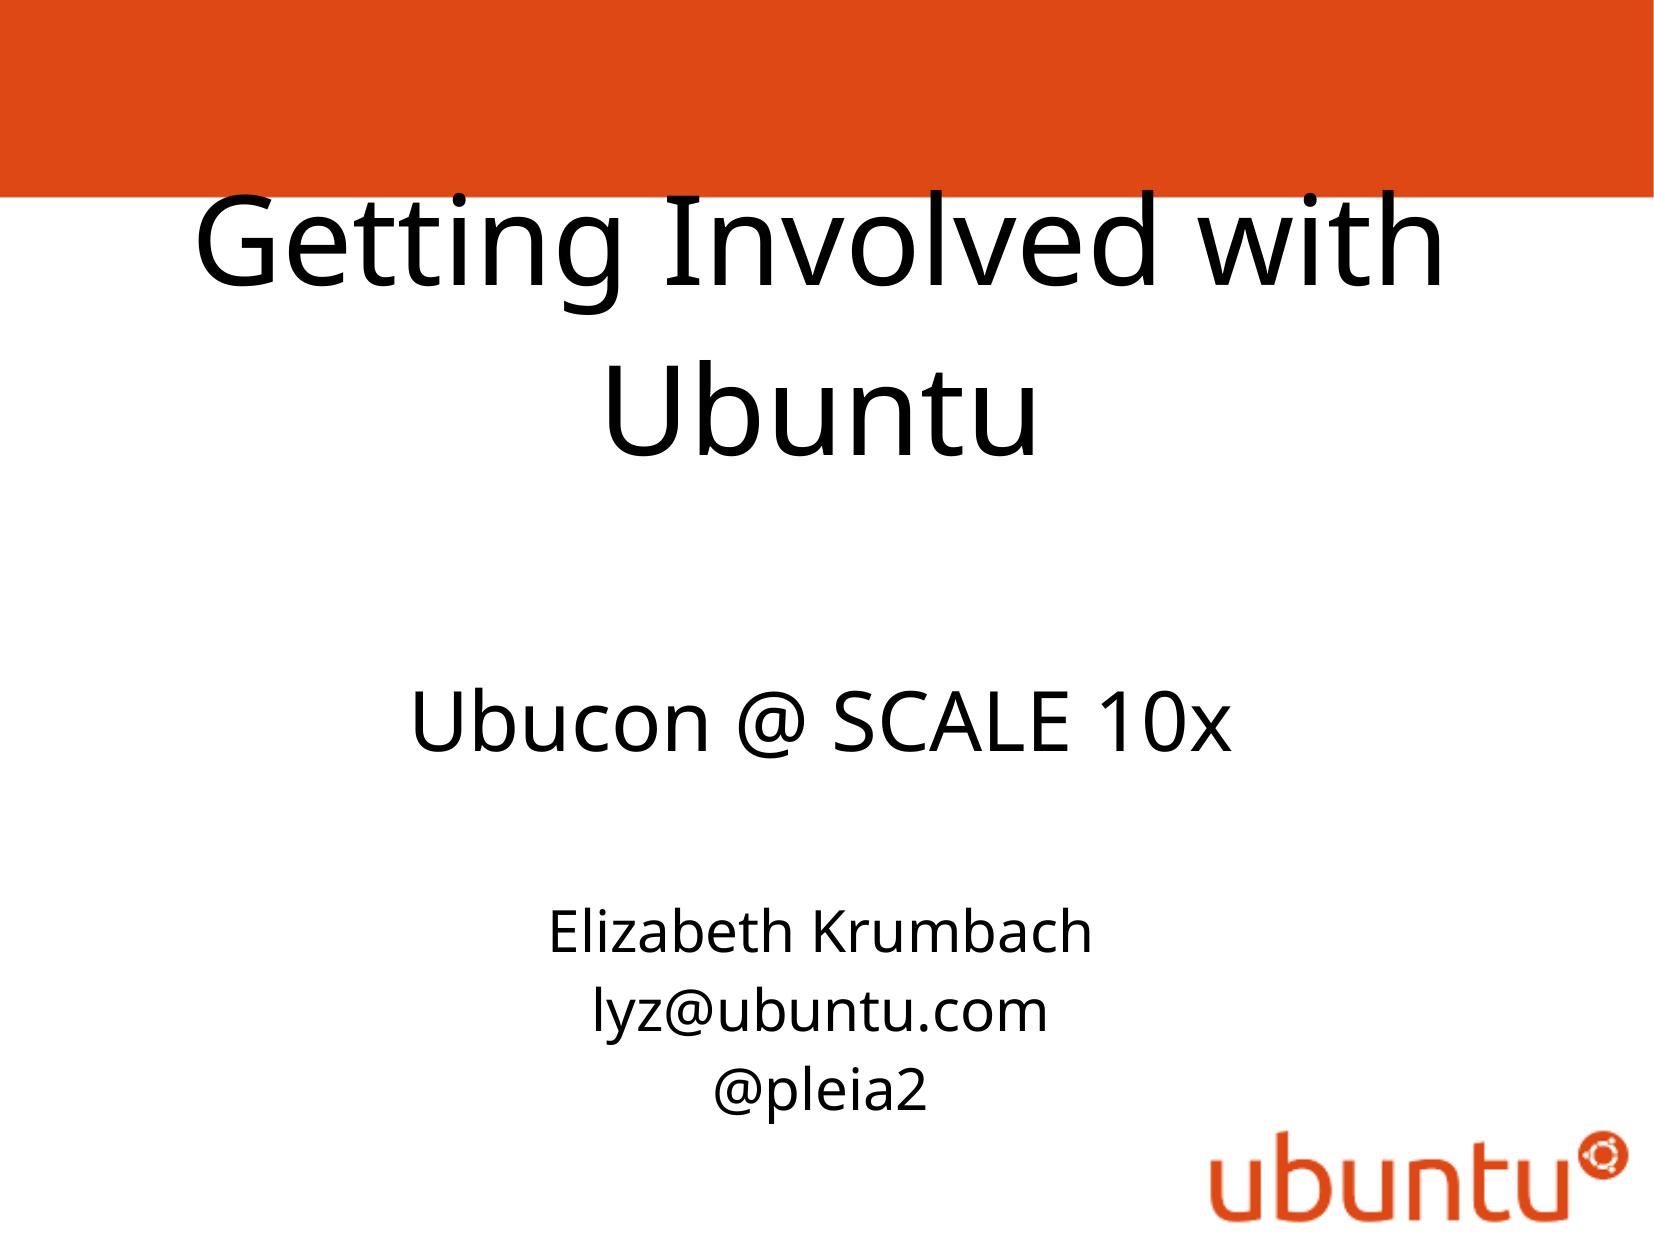

# Getting Involved with Ubuntu
Ubucon @ SCALE 10x
Elizabeth Krumbach
lyz@ubuntu.com
@pleia2